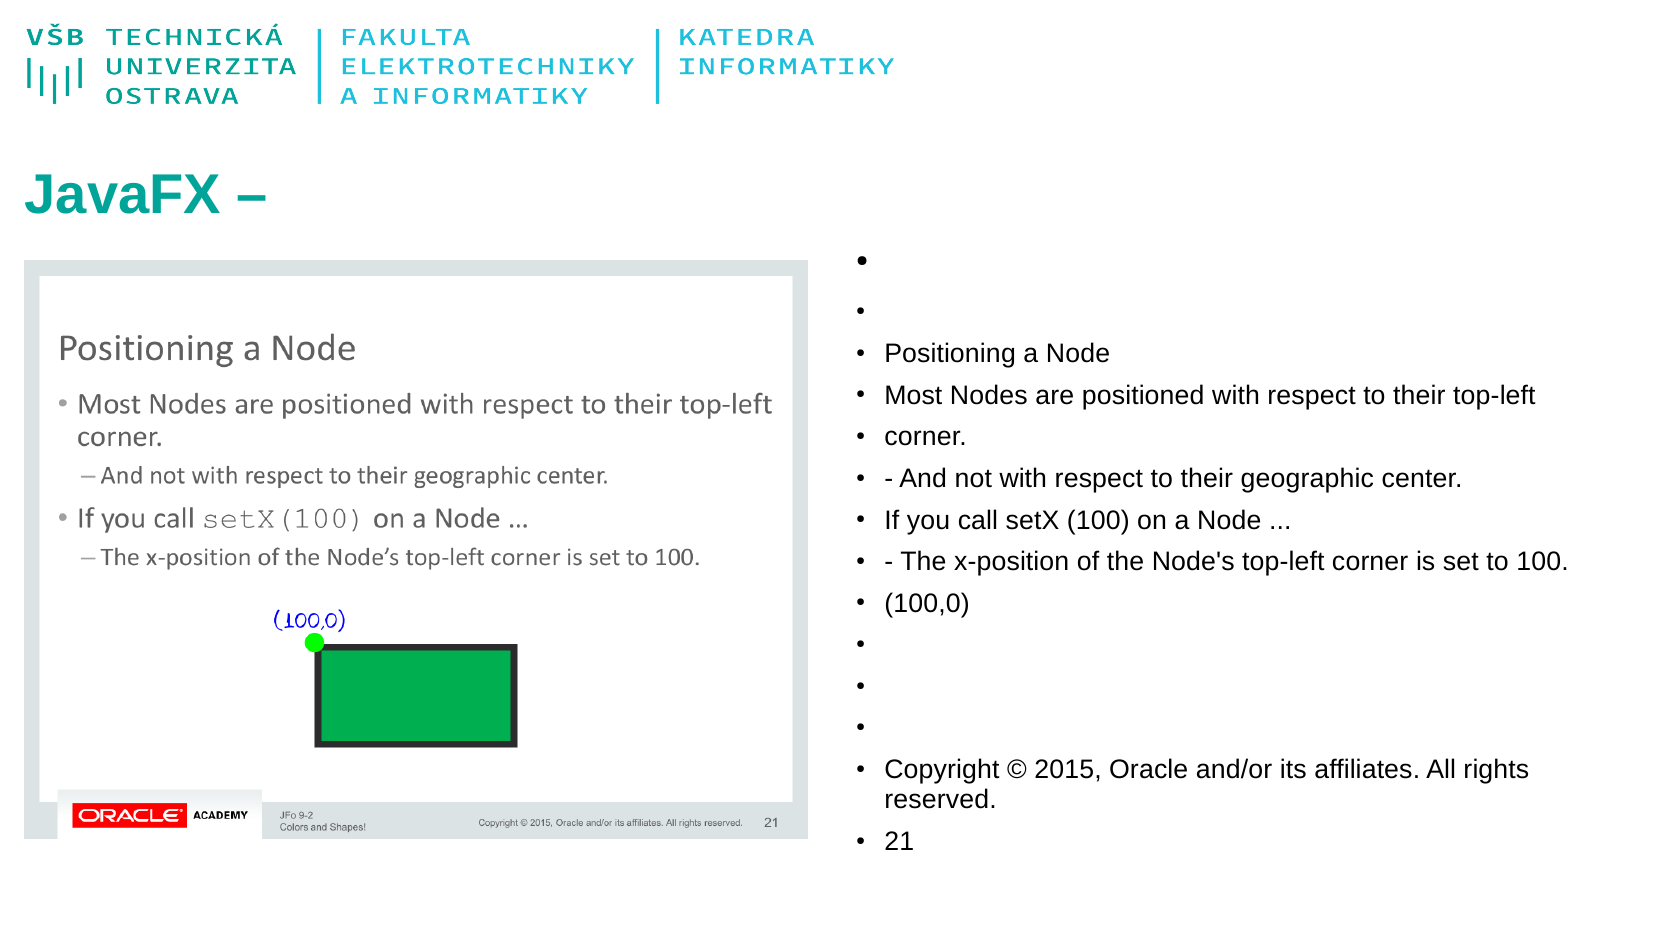

# JavaFX –
﻿
Positioning a Node
Most Nodes are positioned with respect to their top-left
corner.
- And not with respect to their geographic center.
If you call setX (100) on a Node ...
- The x-position of the Node's top-left corner is set to 100.
(100,0)
Copyright © 2015, Oracle and/or its affiliates. All rights reserved.
21